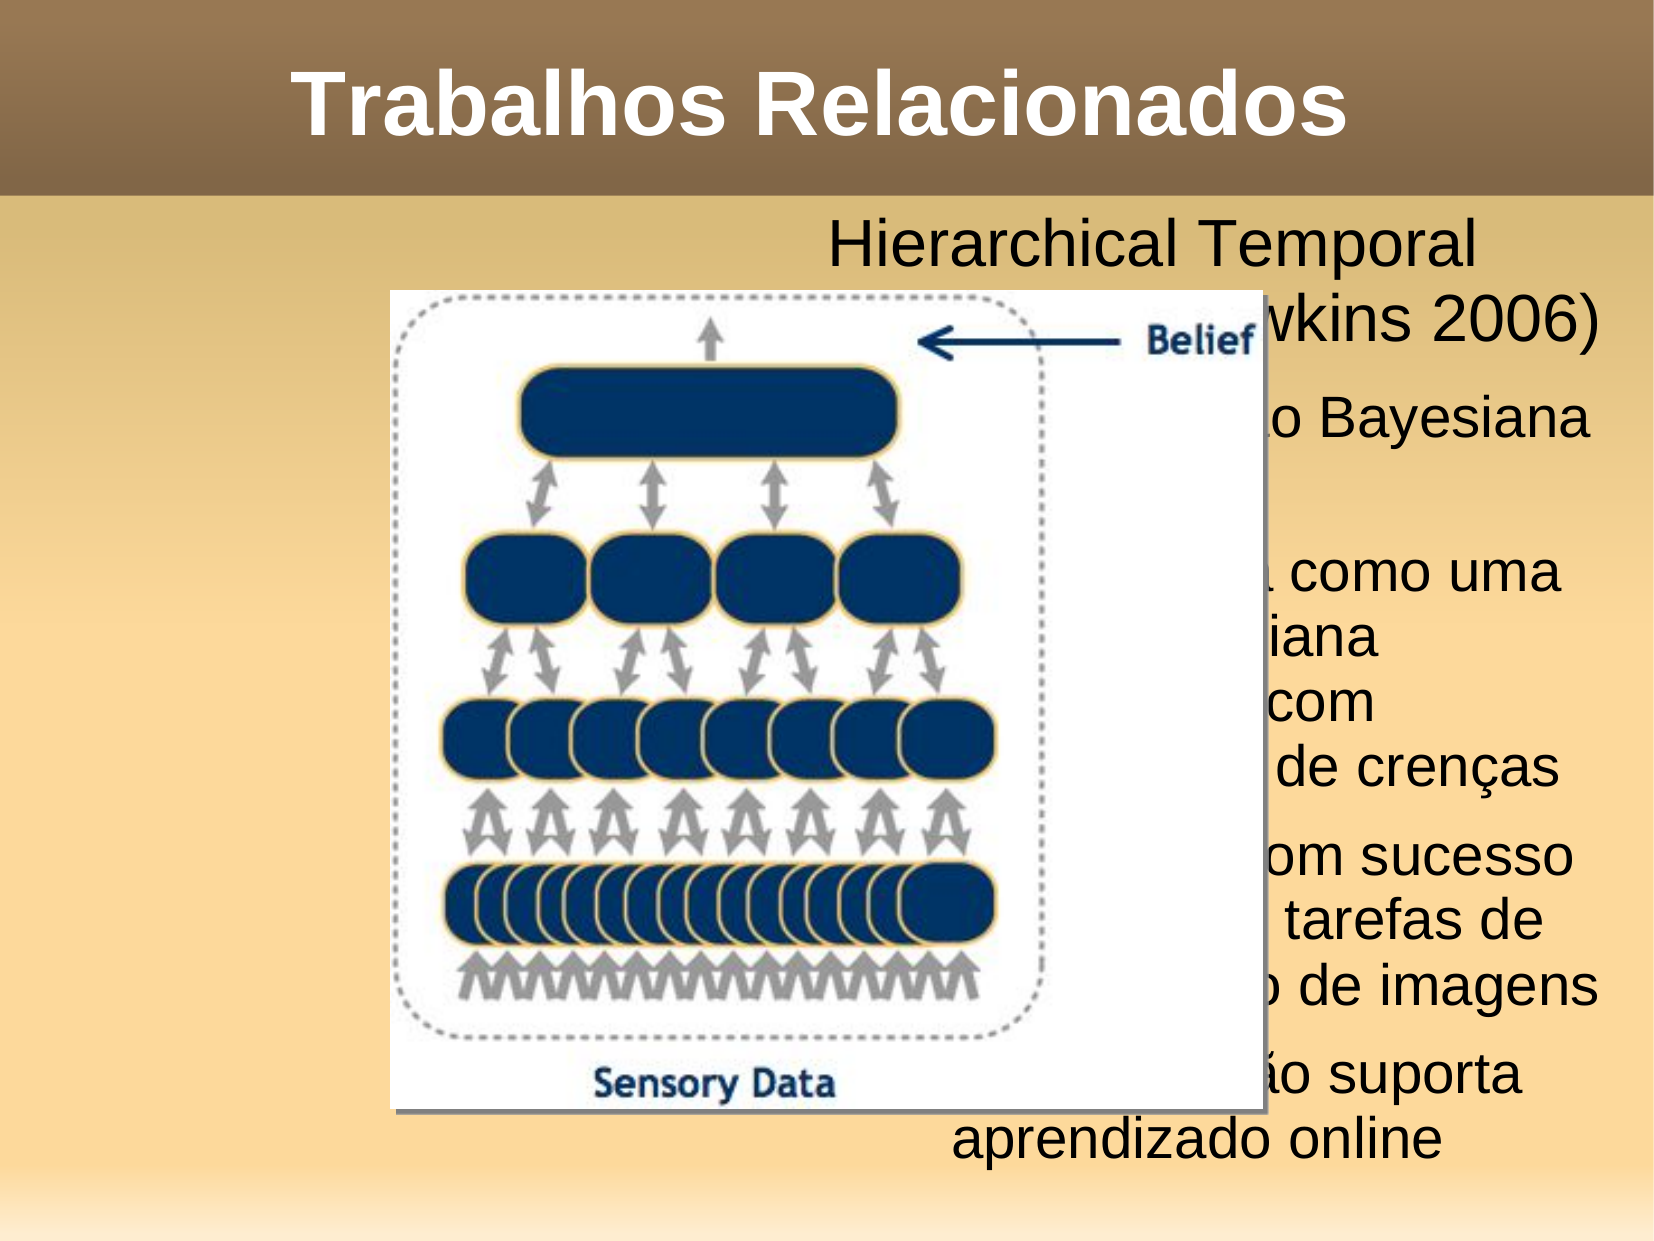

# Trabalhos Relacionados
Hierarchical Temporal Memory (Hawkins 2006)
Implementação Bayesiana do MPF
Pode ser vista como uma Rede Bayesiana Hierárquica com propagação de crenças
Foi aplicada com sucesso em algumas tarefas de classificação de imagens
Atualmente não suporta aprendizado online